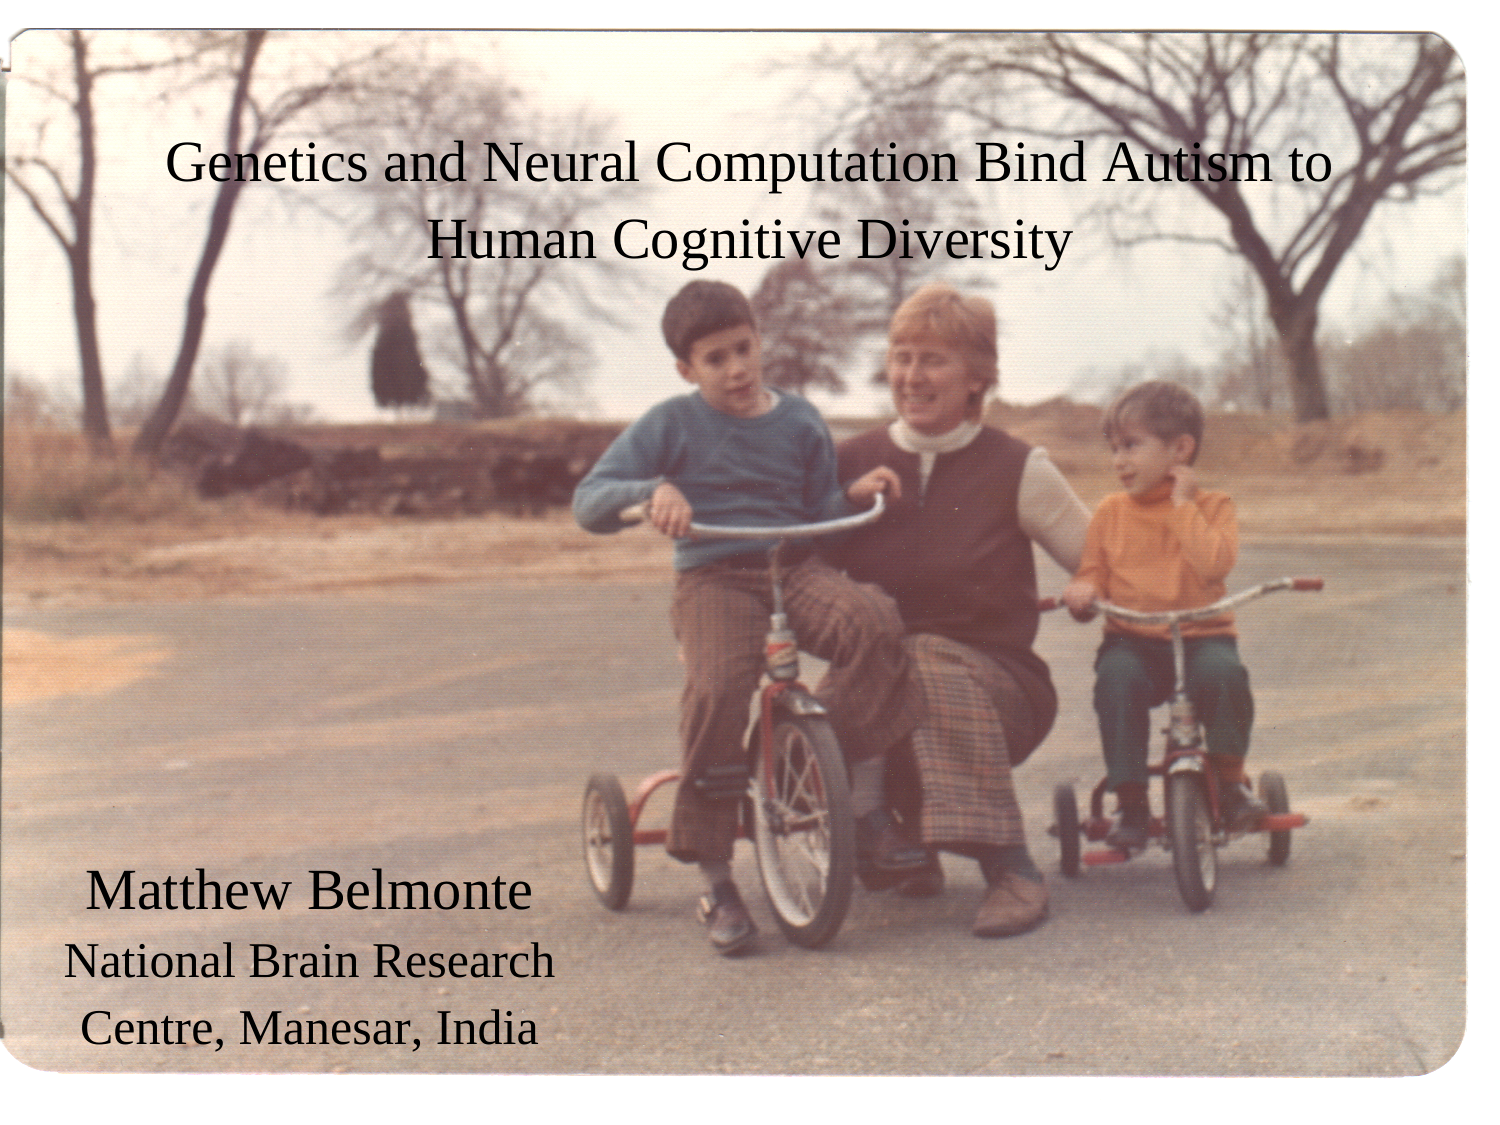

# Genetics and Neural Computation Bind Autism to Human Cognitive Diversity
Matthew Belmonte
National Brain Research Centre, Manesar, India